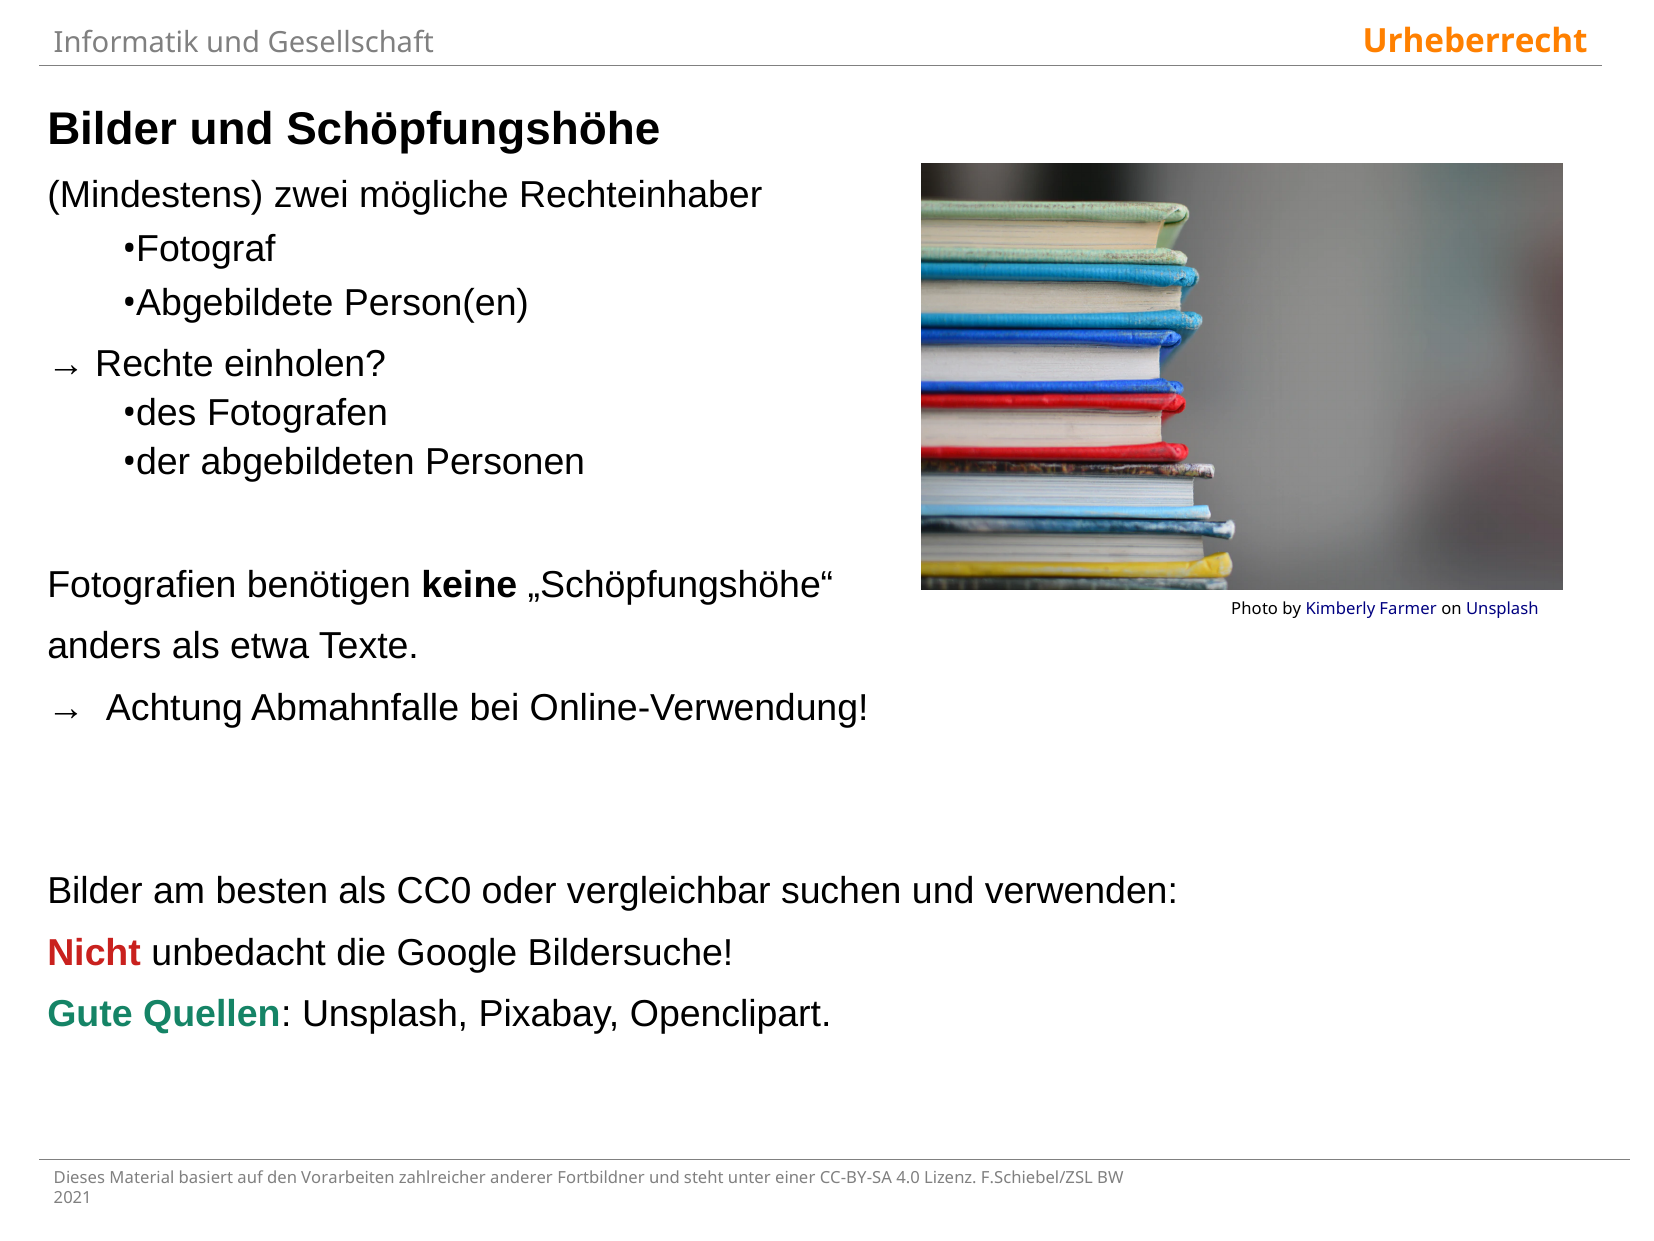

Urheberrecht
Informatik und Gesellschaft
Bilder und Schöpfungshöhe
(Mindestens) zwei mögliche Rechteinhaber
Fotograf
Abgebildete Person(en)
→ Rechte einholen?
des Fotografen
der abgebildeten Personen
Fotografien benötigen keine „Schöpfungshöhe“
anders als etwa Texte.
→ Achtung Abmahnfalle bei Online-Verwendung!
Bilder am besten als CC0 oder vergleichbar suchen und verwenden:
Nicht unbedacht die Google Bildersuche!
Gute Quellen: Unsplash, Pixabay, Openclipart.
Photo by Kimberly Farmer on Unsplash